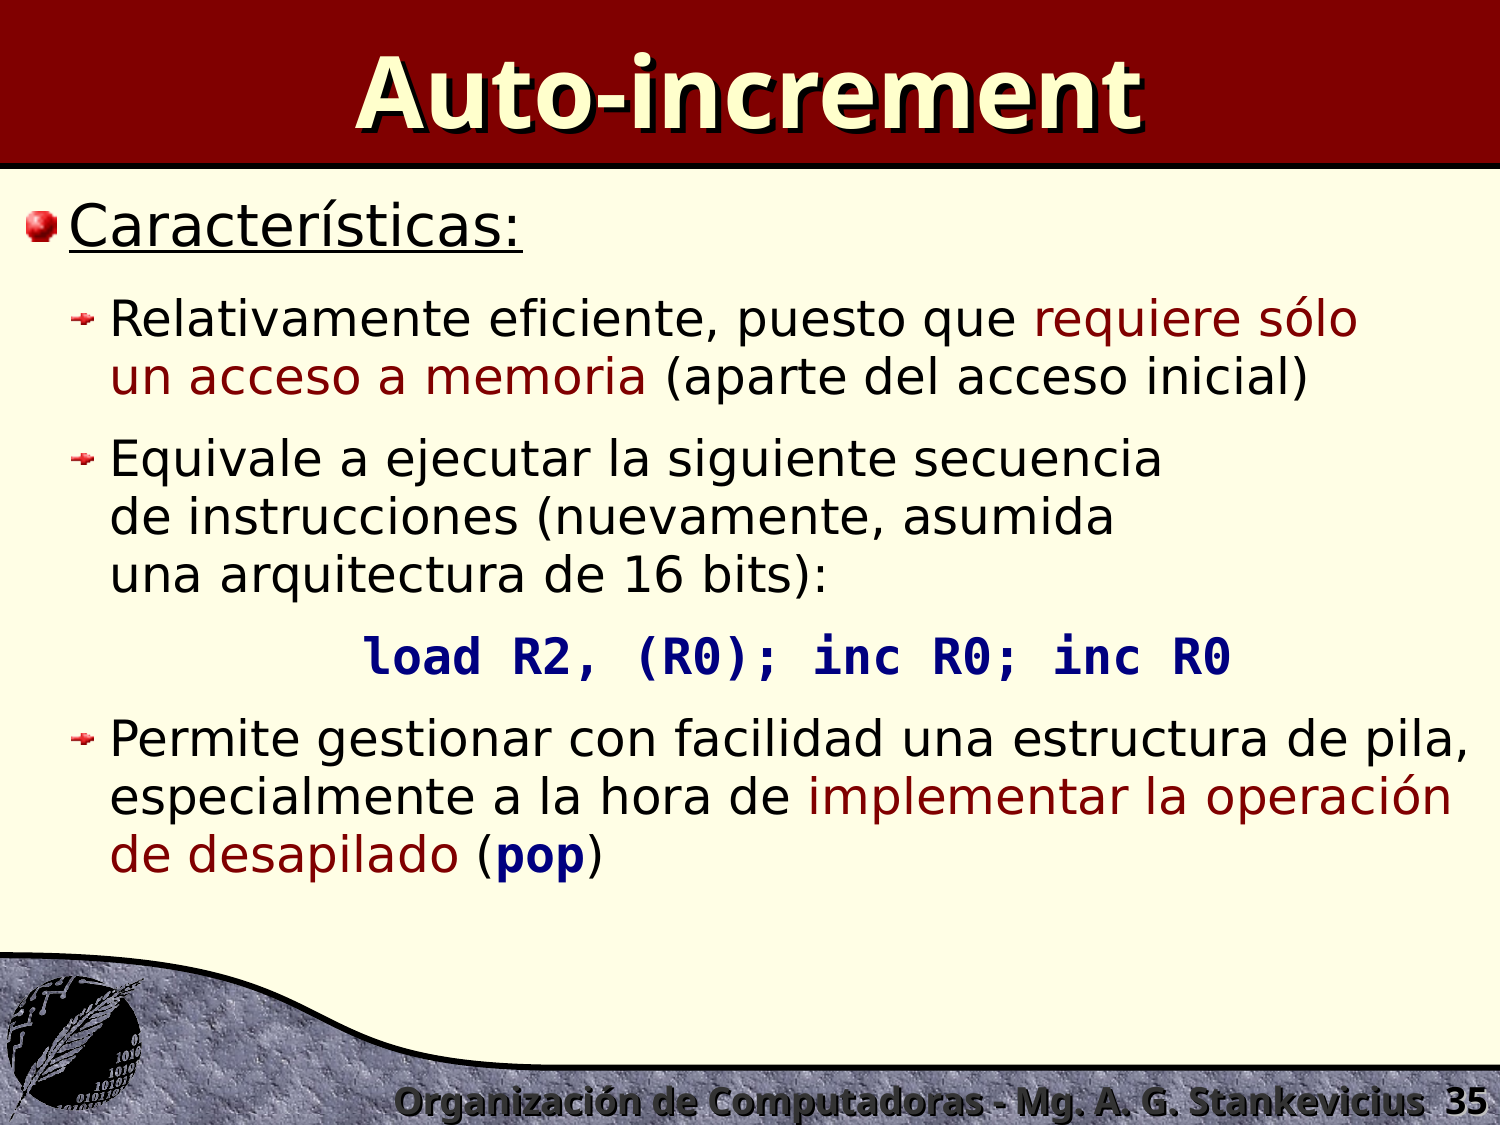

# Auto-increment
Características:
Relativamente eficiente, puesto que requiere sólo
un acceso a memoria (aparte del acceso inicial)
Equivale a ejecutar la siguiente secuencia
de instrucciones (nuevamente, asumida
una arquitectura de 16 bits):
load R2, (R0); inc R0; inc R0
Permite gestionar con facilidad una estructura de pila, especialmente a la hora de implementar la operación de desapilado (pop)
35